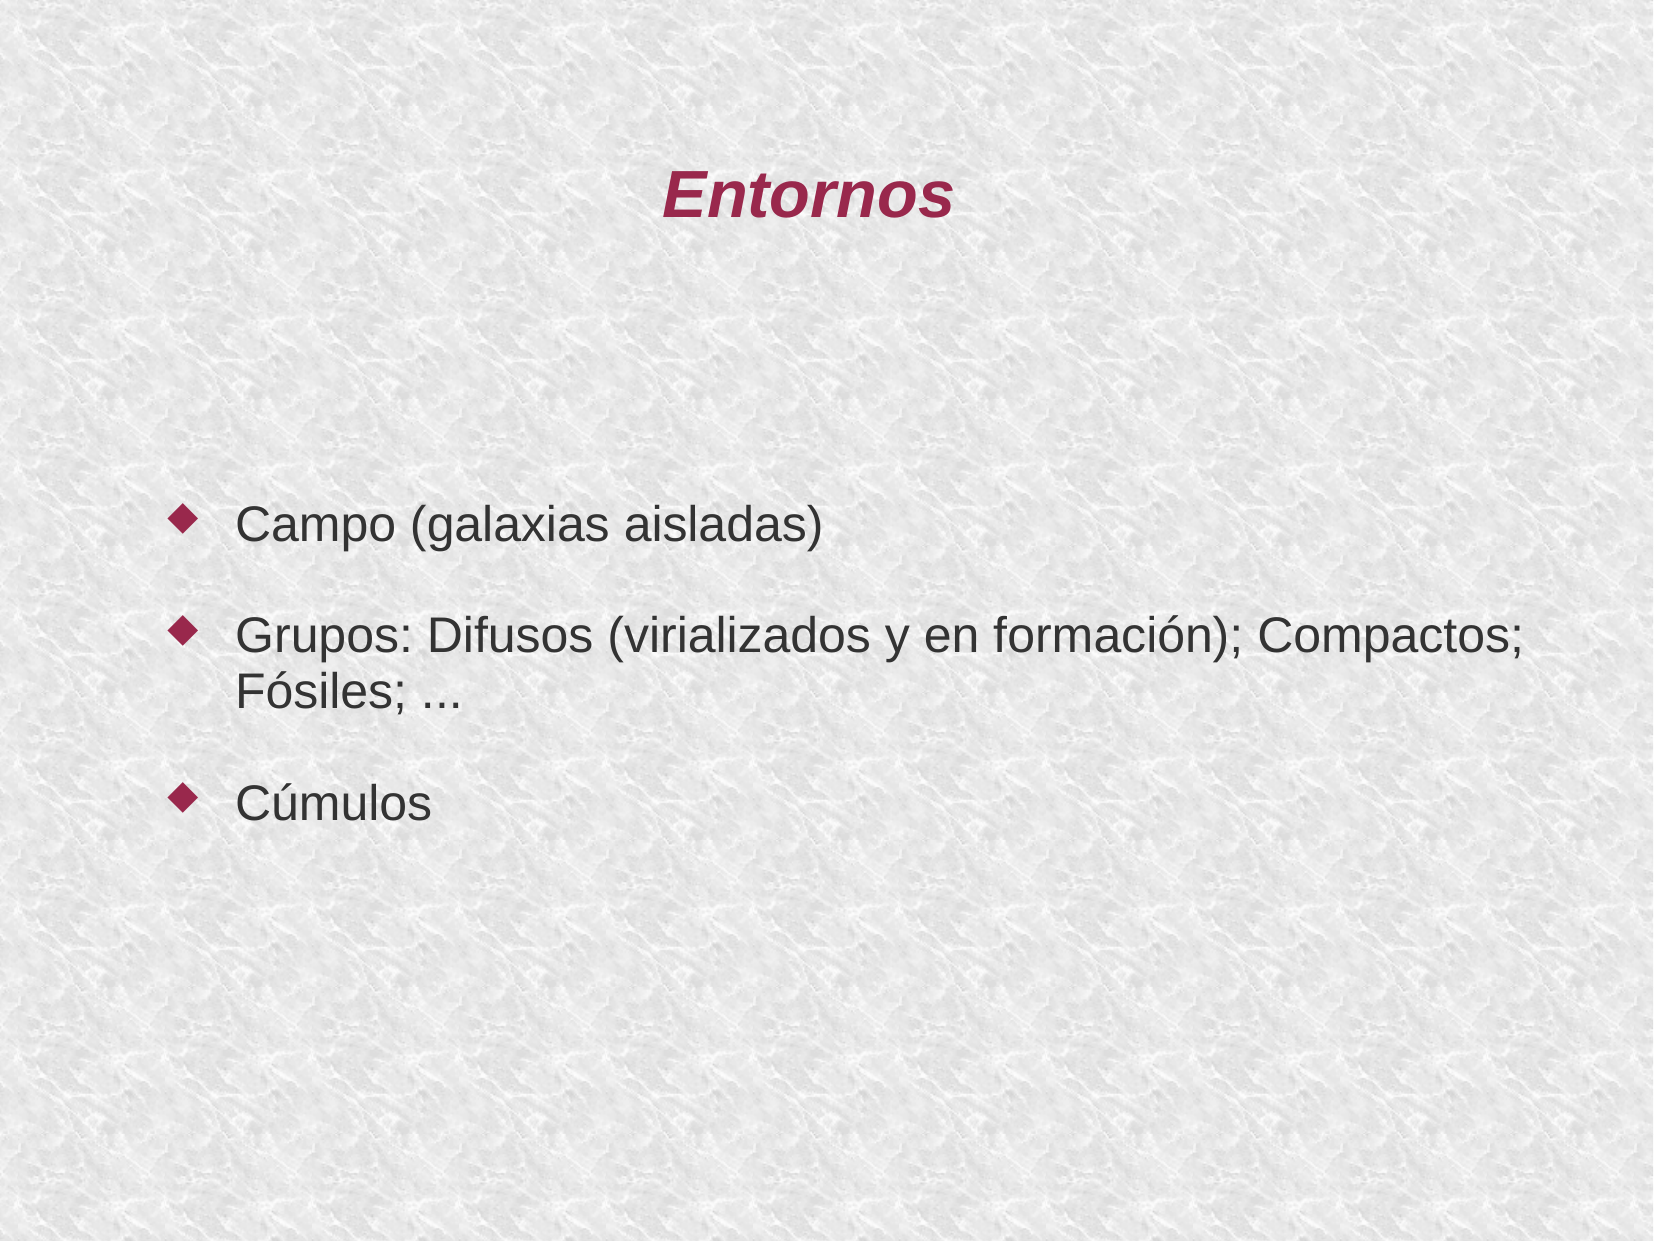

# Entornos
Campo (galaxias aisladas)
Grupos: Difusos (virializados y en formación); Compactos; Fósiles; ...
Cúmulos